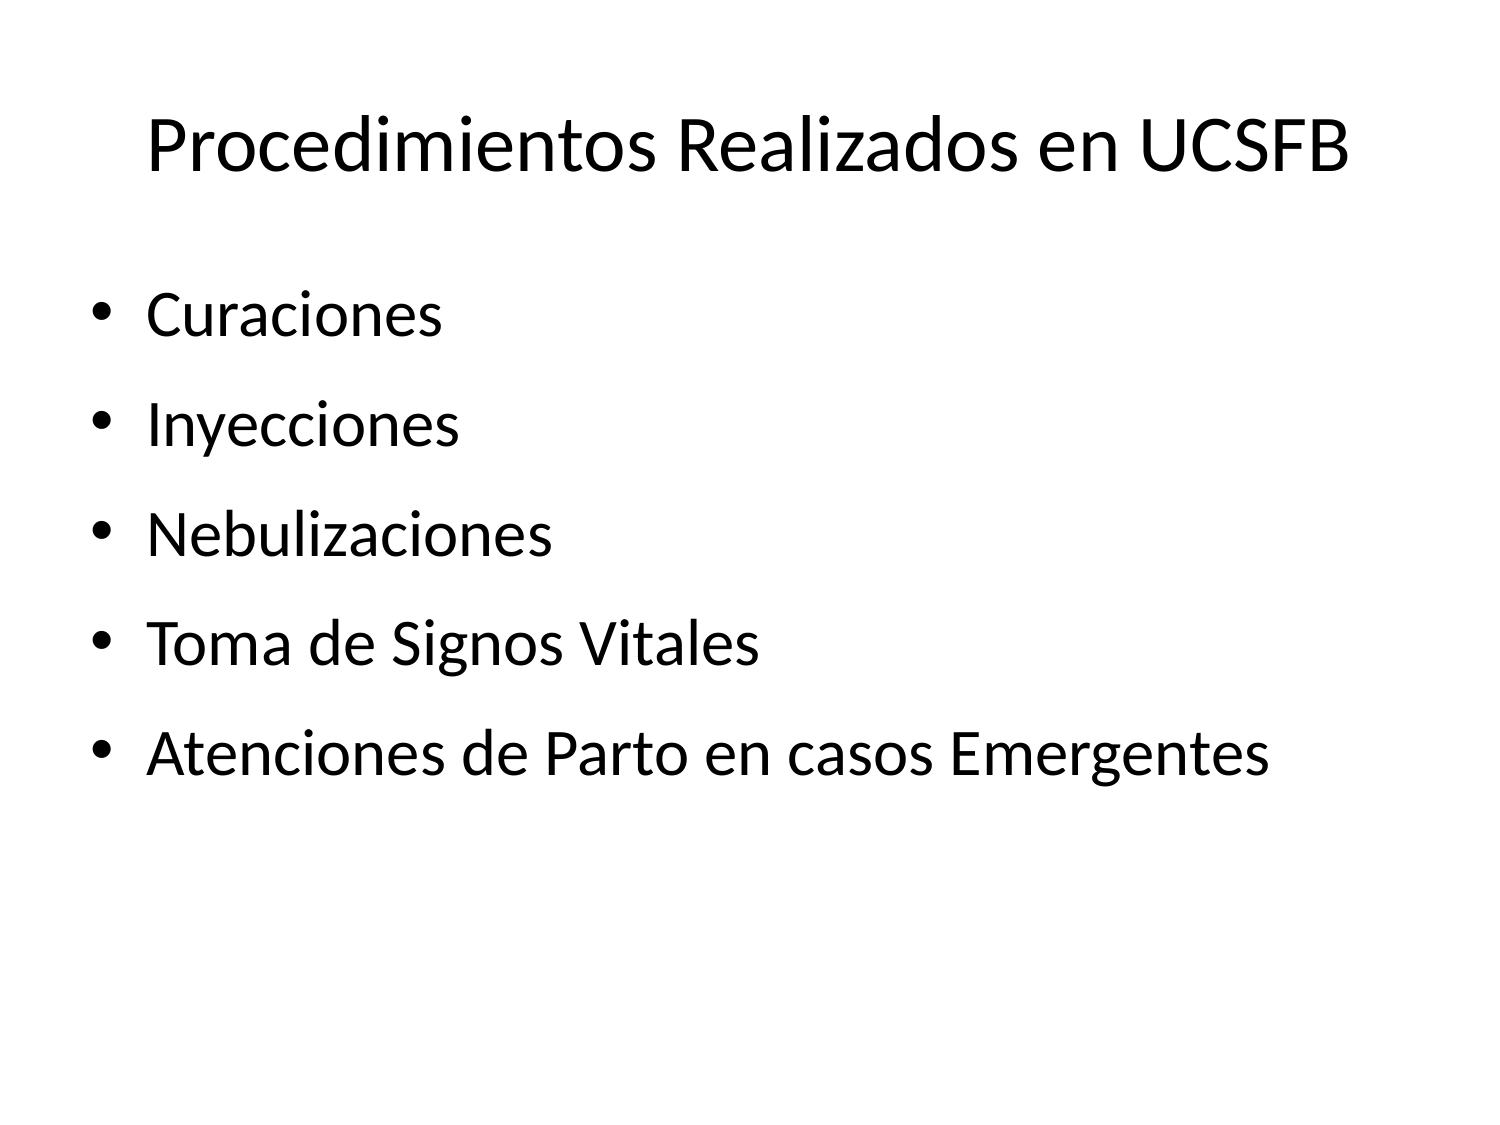

# Procedimientos Realizados en UCSFB
Curaciones
Inyecciones
Nebulizaciones
Toma de Signos Vitales
Atenciones de Parto en casos Emergentes